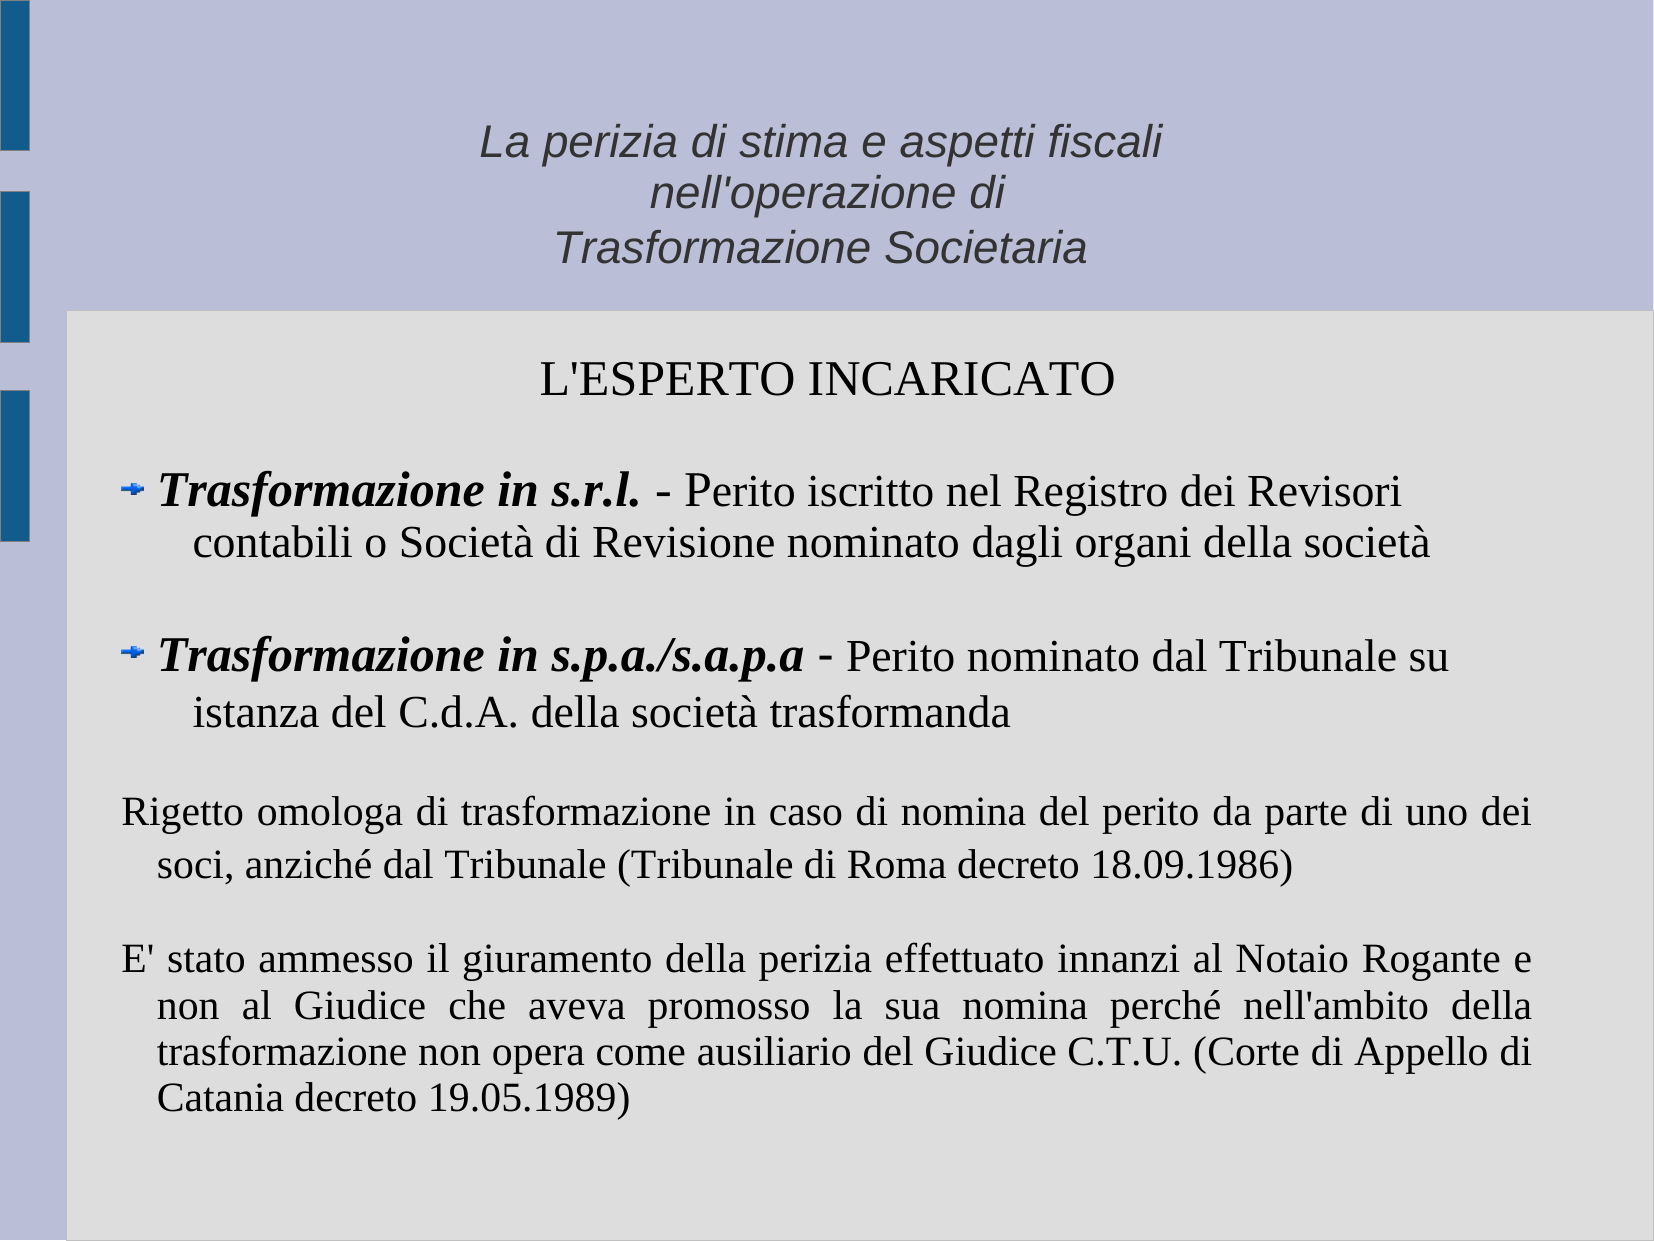

# La perizia di stima e aspetti fiscali nell'operazione di Trasformazione Societaria
L'ESPERTO INCARICATO
Trasformazione in s.r.l. - Perito iscritto nel Registro dei Revisori contabili o Società di Revisione nominato dagli organi della società
Trasformazione in s.p.a./s.a.p.a - Perito nominato dal Tribunale su istanza del C.d.A. della società trasformanda
Rigetto omologa di trasformazione in caso di nomina del perito da parte di uno dei soci, anziché dal Tribunale (Tribunale di Roma decreto 18.09.1986)
E' stato ammesso il giuramento della perizia effettuato innanzi al Notaio Rogante e non al Giudice che aveva promosso la sua nomina perché nell'ambito della trasformazione non opera come ausiliario del Giudice C.T.U. (Corte di Appello di Catania decreto 19.05.1989)